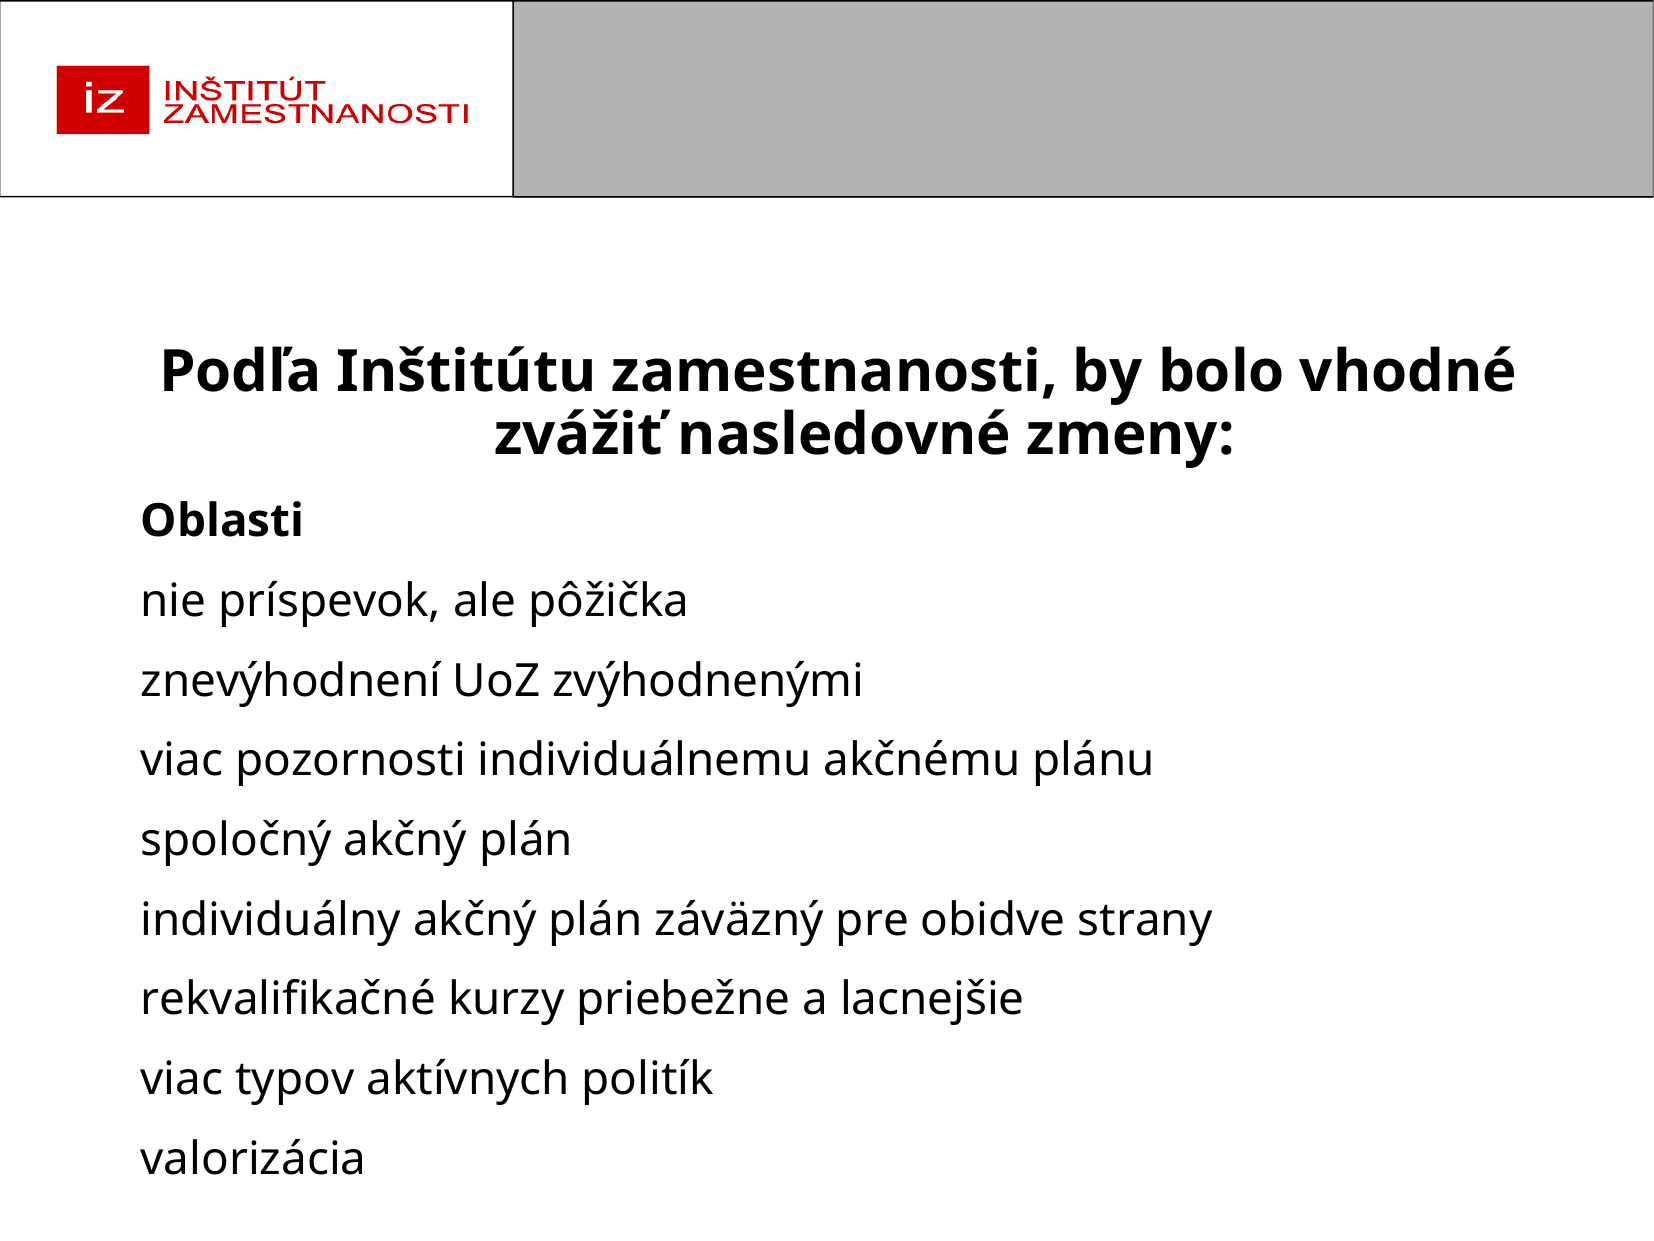

# Podľa Inštitútu zamestnanosti, by bolo vhodné zvážiť nasledovné zmeny:
Oblasti
nie príspevok, ale pôžička
znevýhodnení UoZ zvýhodnenými
viac pozornosti individuálnemu akčnému plánu
spoločný akčný plán
individuálny akčný plán záväzný pre obidve strany
rekvalifikačné kurzy priebežne a lacnejšie
viac typov aktívnych politík
valorizácia